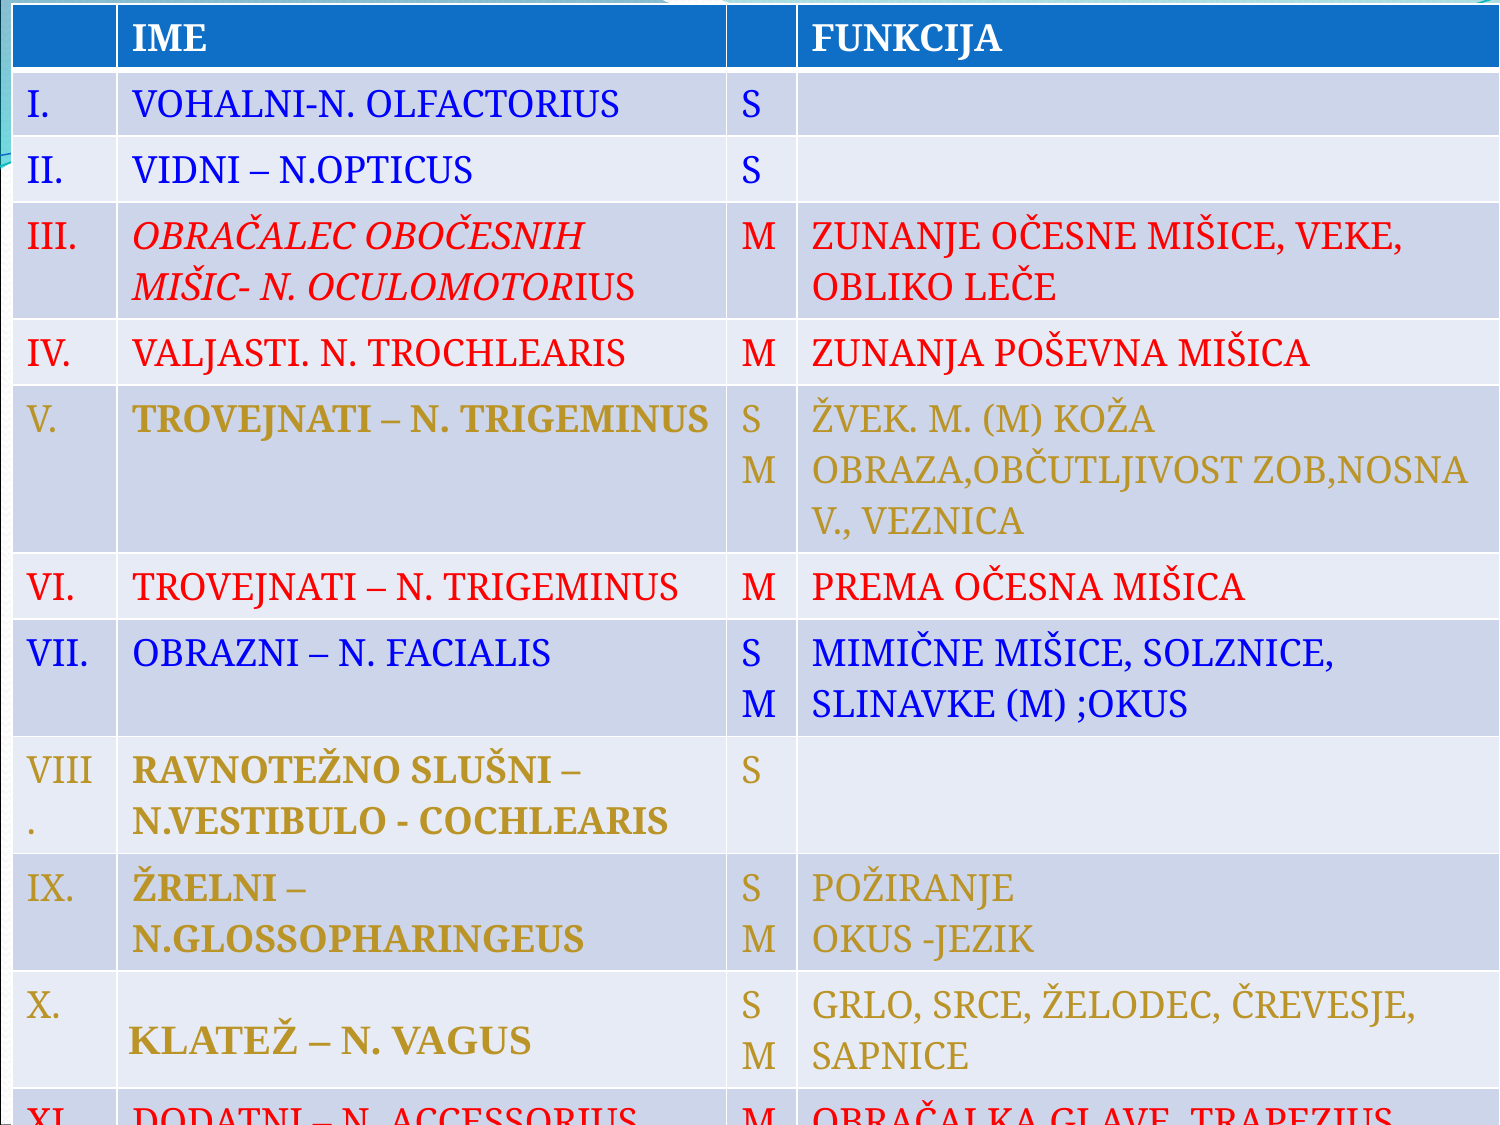

| | IME | | FUNKCIJA |
| --- | --- | --- | --- |
| I. | VOHALNI-N. OLFACTORIUS | S | |
| II. | VIDNI – N.OPTICUS | S | |
| III. | OBRAČALEC OBOČESNIH MIŠIC- N. OCULOMOTORIUS | M | ZUNANJE OČESNE MIŠICE, VEKE, OBLIKO LEČE |
| IV. | VALJASTI. N. TROCHLEARIS | M | ZUNANJA POŠEVNA MIŠICA |
| V. | TROVEJNATI – N. TRIGEMINUS | SM | ŽVEK. M. (M) KOŽA OBRAZA,OBČUTLJIVOST ZOB,NOSNA V., VEZNICA |
| VI. | TROVEJNATI – N. TRIGEMINUS | M | PREMA OČESNA MIŠICA |
| VII. | OBRAZNI – N. FACIALIS | SM | MIMIČNE MIŠICE, SOLZNICE, SLINAVKE (M) ;OKUS |
| VIII. | RAVNOTEŽNO SLUŠNI – N.VESTIBULO - COCHLEARIS | S | |
| IX. | ŽRELNI – N.GLOSSOPHARINGEUS | SM | POŽIRANJE OKUS -JEZIK |
| X. | KLATEŽ – N. VAGUS | SM | GRLO, SRCE, ŽELODEC, ČREVESJE, SAPNICE |
| XI. | DODATNI – N. ACCESSORIUS | M | OBRAČALKA GLAVE, TRAPEZIUS |
| XII. | PODJEZIČNI-N.HYPOGLOSSUS | M | JEZIK |
#